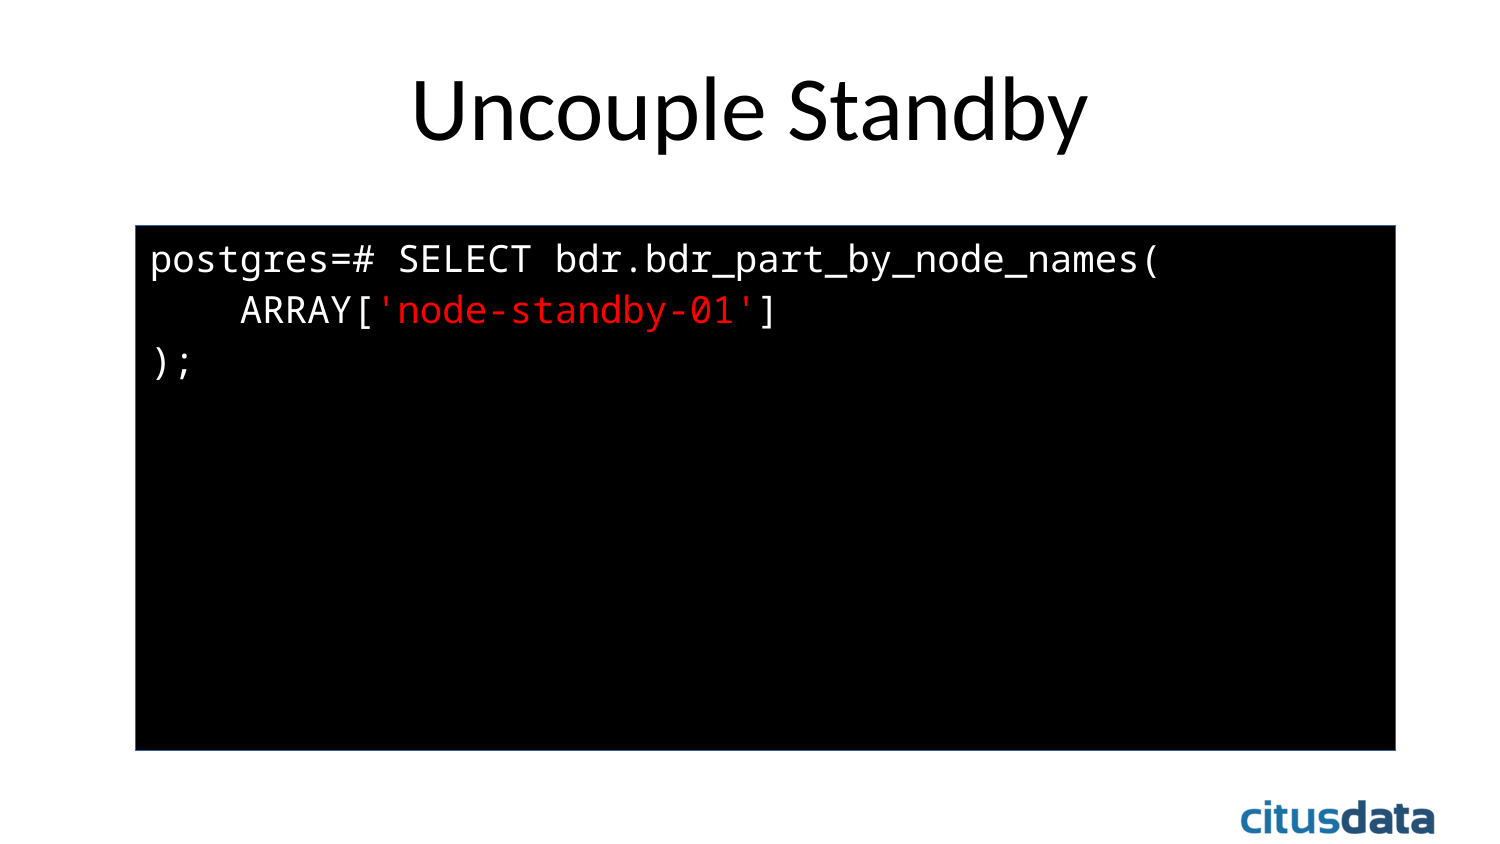

# Uncouple Standby
postgres=# SELECT bdr.bdr_part_by_node_names(
 ARRAY['node-standby-01']
);